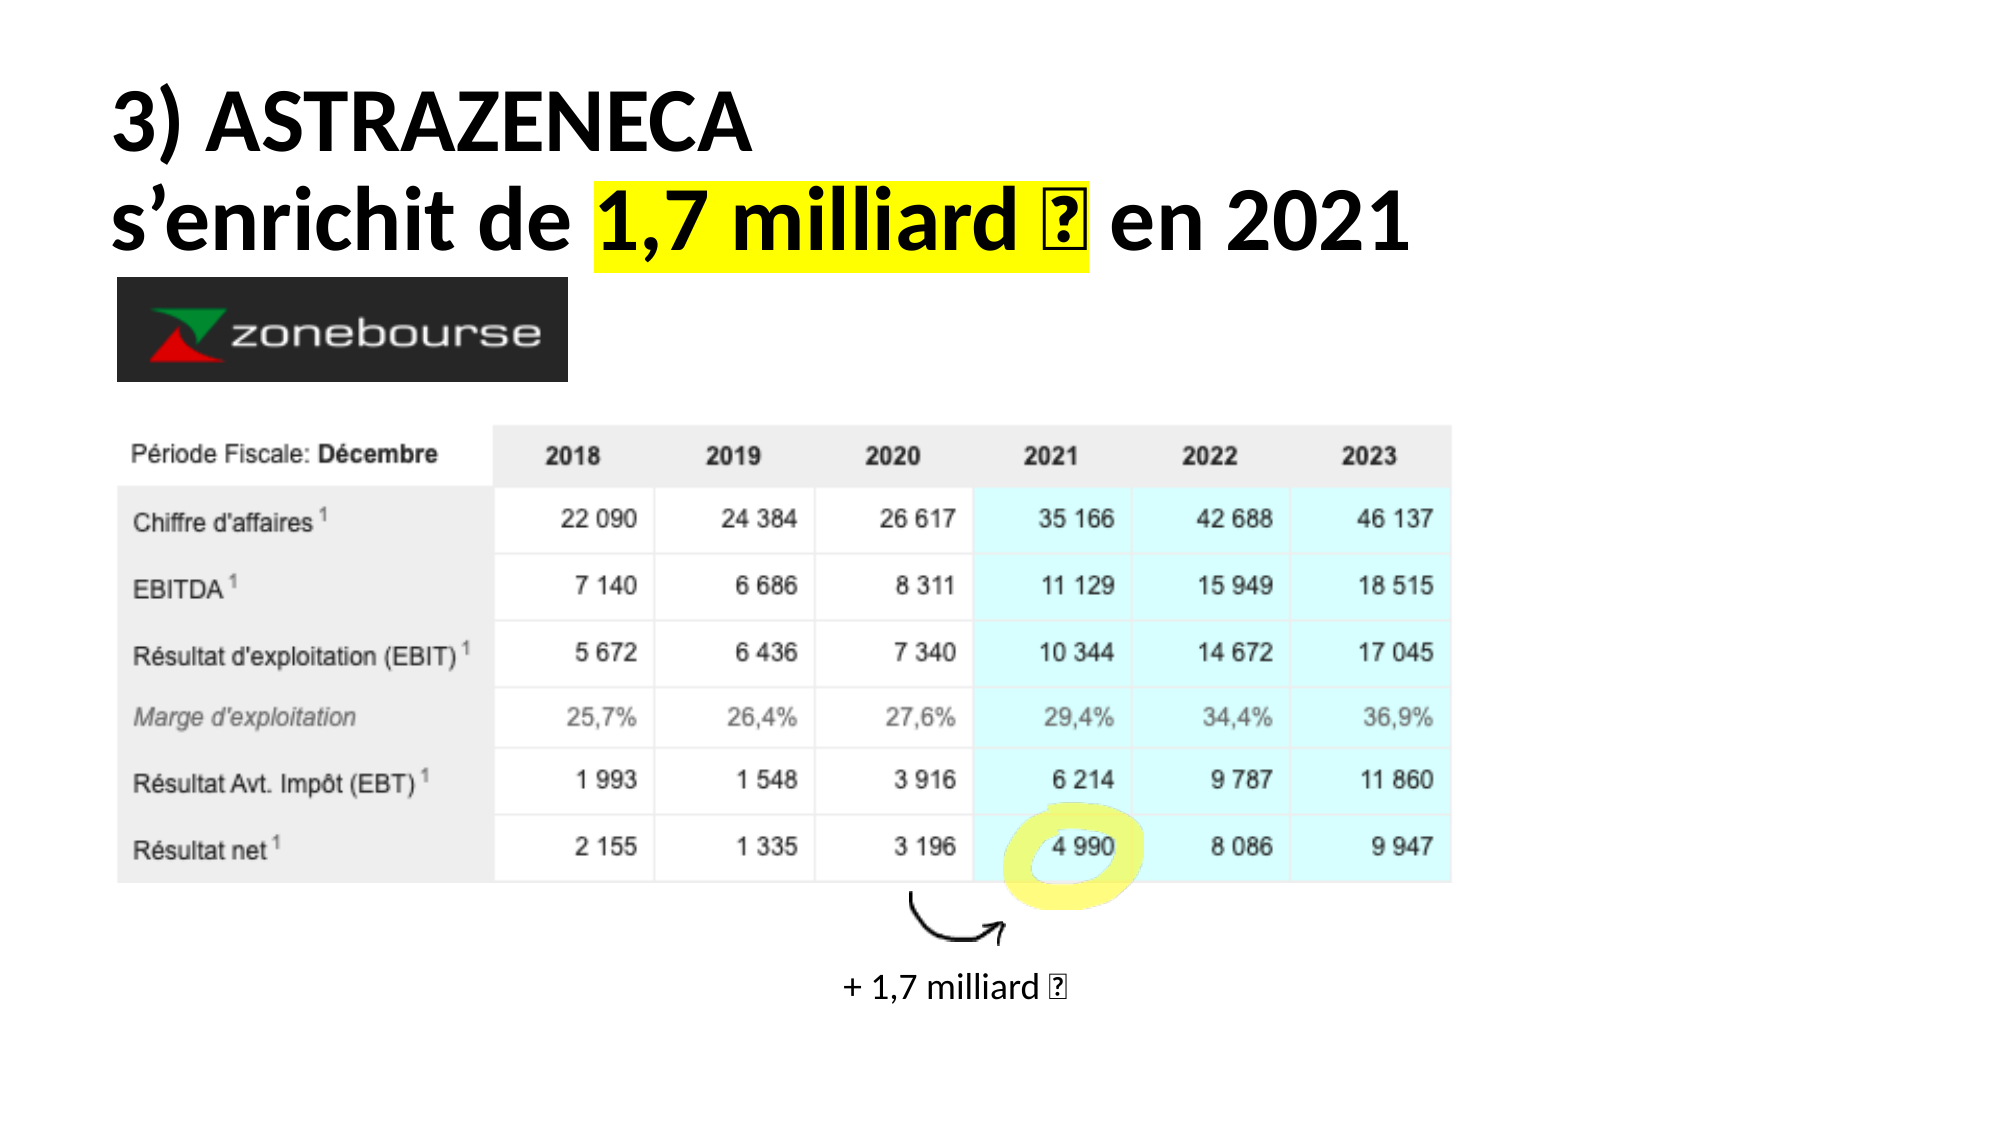

# 3) ASTRAZENECA s’enrichit de 1,7 milliard 💲 en 2021
+ 1,7 milliard 💲